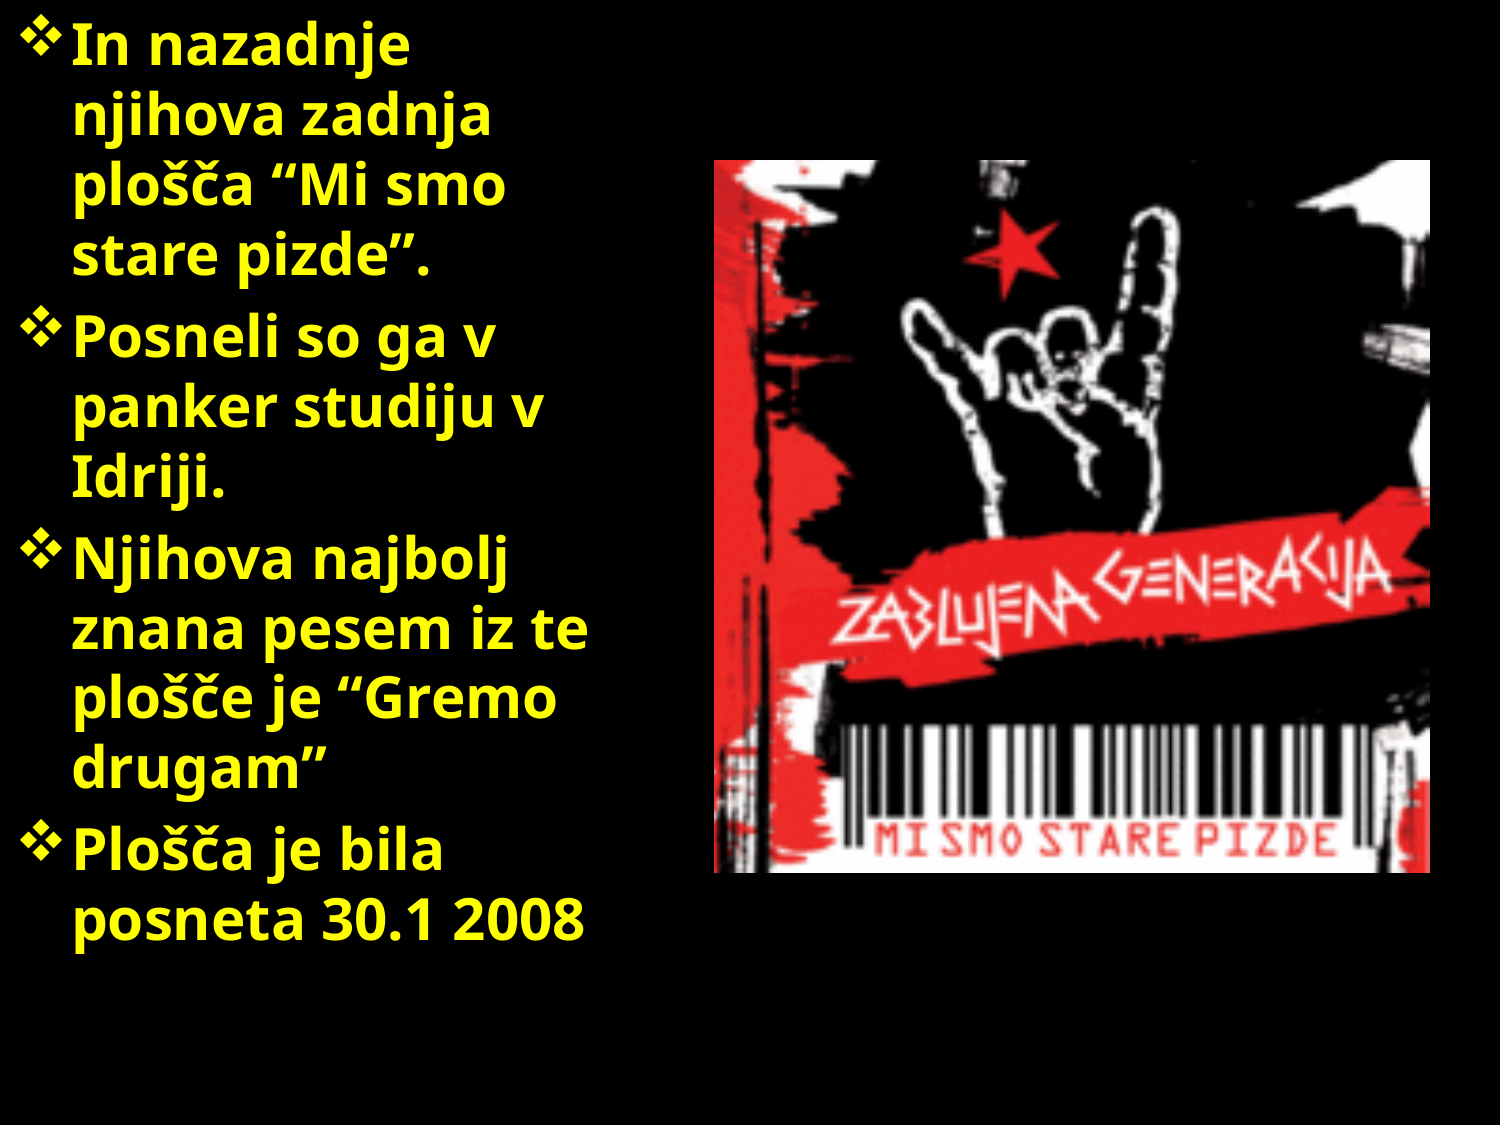

In nazadnje njihova zadnja plošča “Mi smo stare pizde”.
Posneli so ga v panker studiju v Idriji.
Njihova najbolj znana pesem iz te plošče je “Gremo drugam”
Plošča je bila posneta 30.1 2008
#